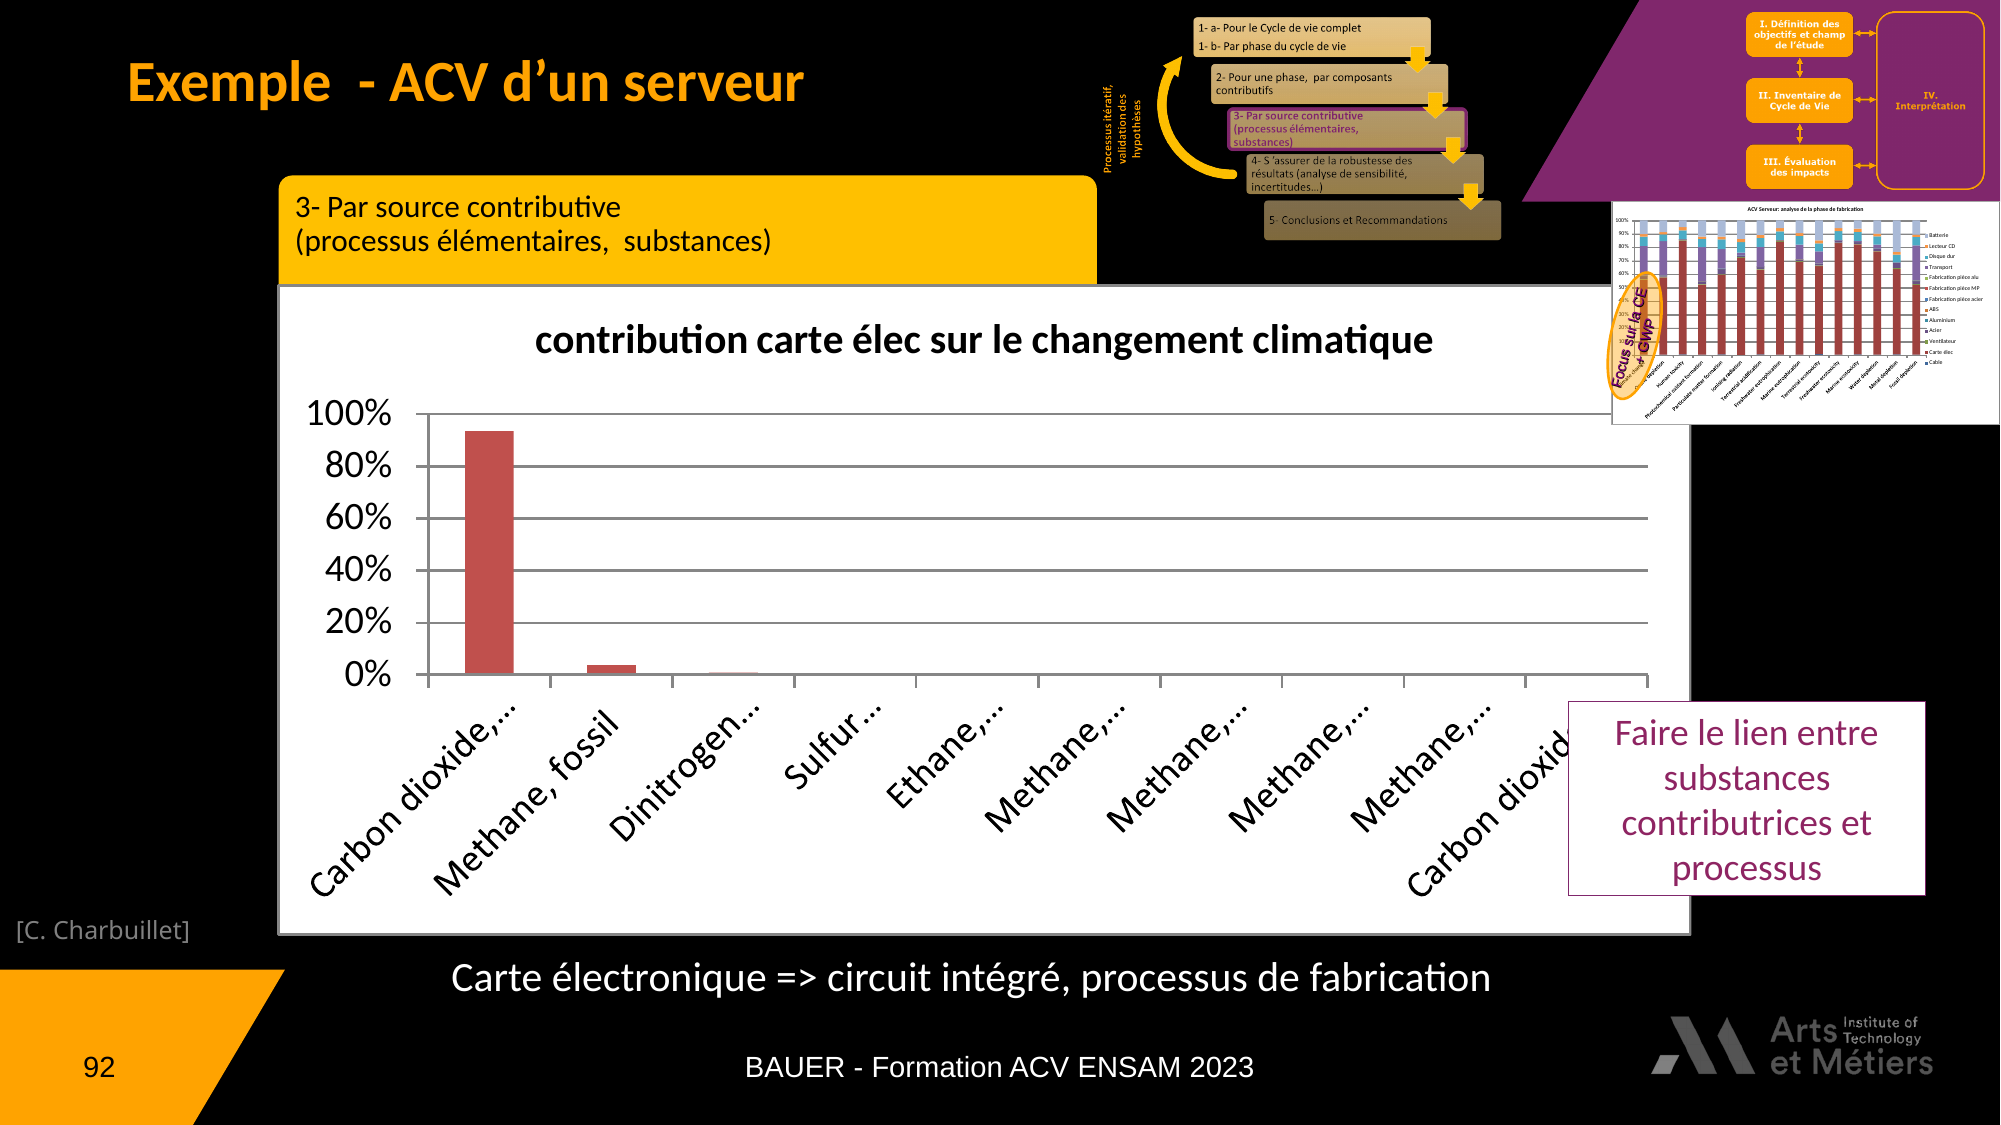

# Exemple - ACV d’un serveur
3- Par source contributive
(processus élémentaires, substances)
Focus sur la CE
+ GWP
Faire le lien entre substances contributrices et processus
[C. Charbuillet]
Carte électronique => circuit intégré, processus de fabrication